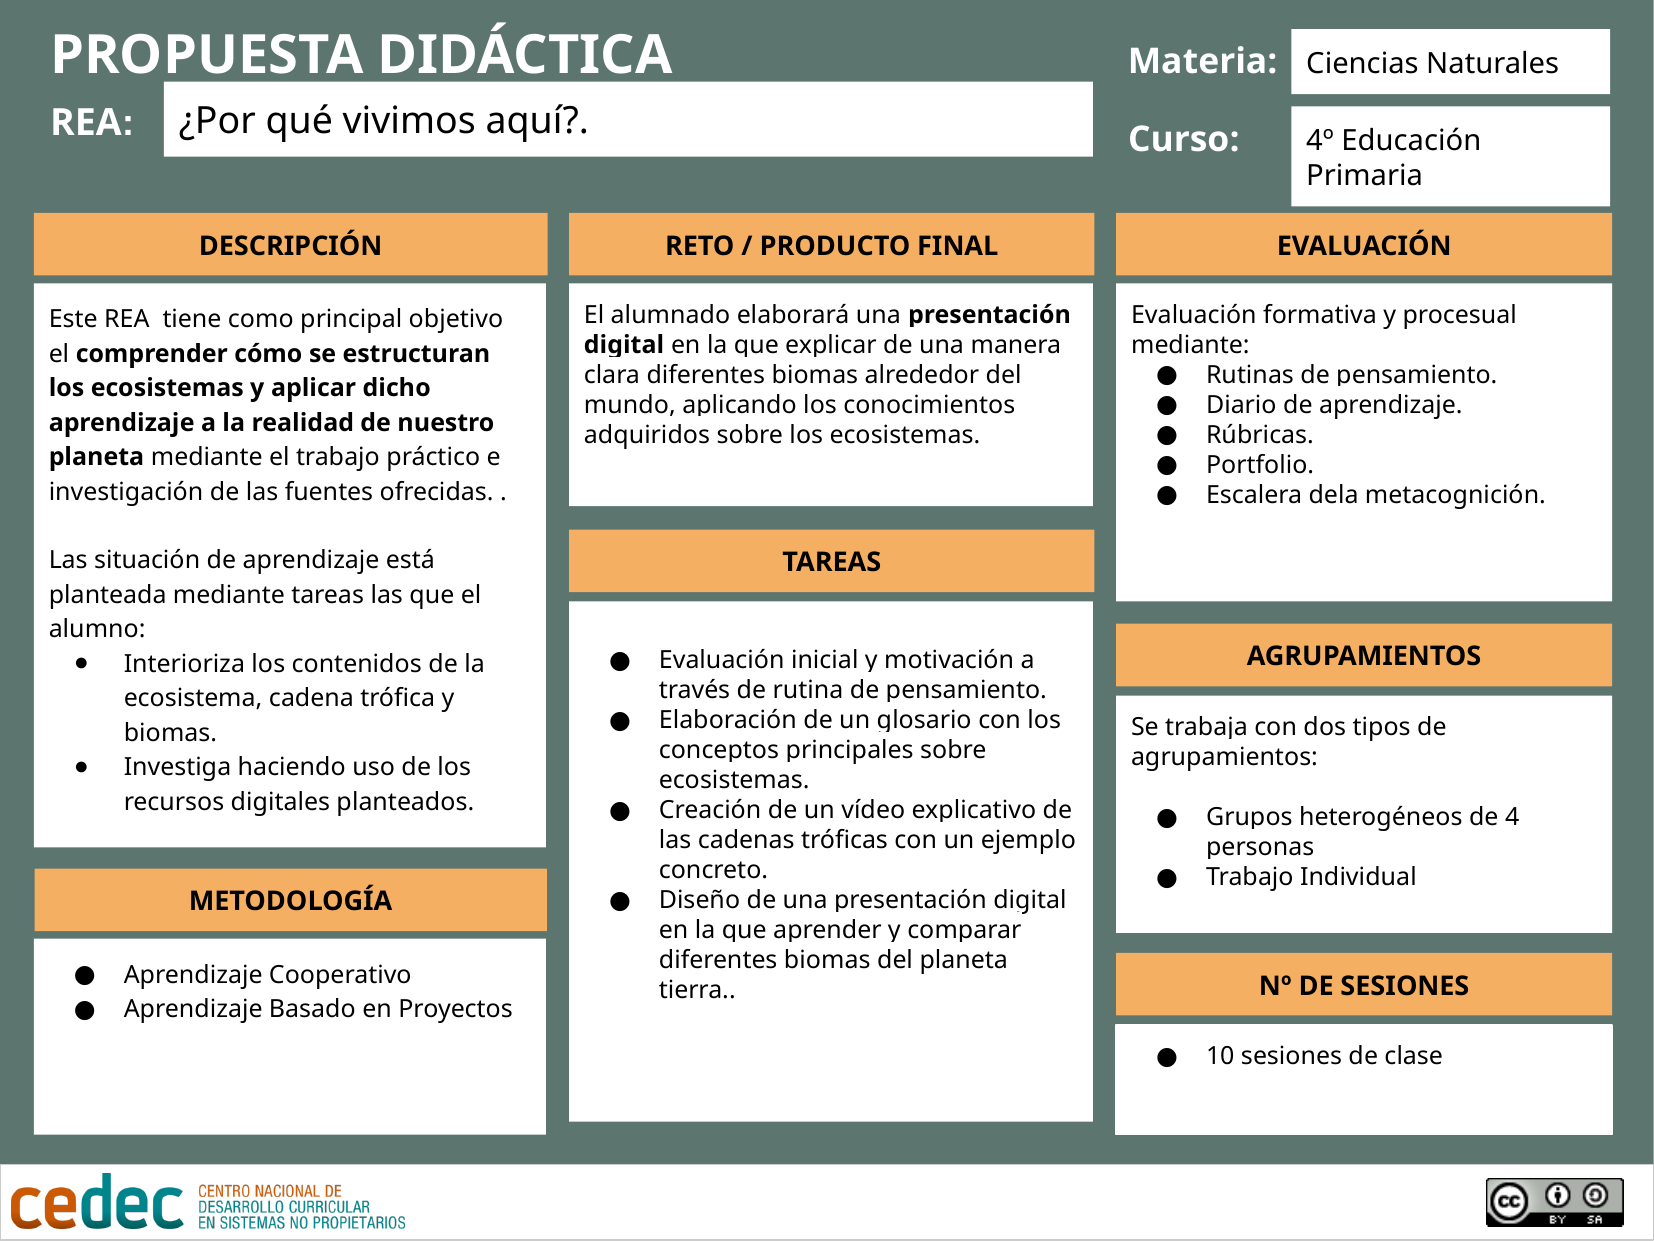

PROPUESTA DIDÁCTICA
Ciencias Naturales
Materia:
¿Por qué vivimos aquí?.
REA:
4º Educación Primaria
Curso:
DESCRIPCIÓN
RETO / PRODUCTO FINAL
EVALUACIÓN
Este REA tiene como principal objetivo el comprender cómo se estructuran los ecosistemas y aplicar dicho aprendizaje a la realidad de nuestro planeta mediante el trabajo práctico e investigación de las fuentes ofrecidas. .
Las situación de aprendizaje está planteada mediante tareas las que el alumno:
Interioriza los contenidos de la ecosistema, cadena trófica y biomas.
Investiga haciendo uso de los recursos digitales planteados.
El alumnado elaborará una presentación digital en la que explicar de una manera clara diferentes biomas alrededor del mundo, aplicando los conocimientos adquiridos sobre los ecosistemas.
Evaluación formativa y procesual mediante:
Rutinas de pensamiento.
Diario de aprendizaje.
Rúbricas.
Portfolio.
Escalera dela metacognición.
TAREAS
Evaluación inicial y motivación a través de rutina de pensamiento.
Elaboración de un glosario con los conceptos principales sobre ecosistemas.
Creación de un vídeo explicativo de las cadenas tróficas con un ejemplo concreto.
Diseño de una presentación digital en la que aprender y comparar diferentes biomas del planeta tierra..
AGRUPAMIENTOS
Se trabaja con dos tipos de agrupamientos:
Grupos heterogéneos de 4 personas
Trabajo Individual
METODOLOGÍA
Aprendizaje Cooperativo
Aprendizaje Basado en Proyectos
Nº DE SESIONES
10 sesiones de clase